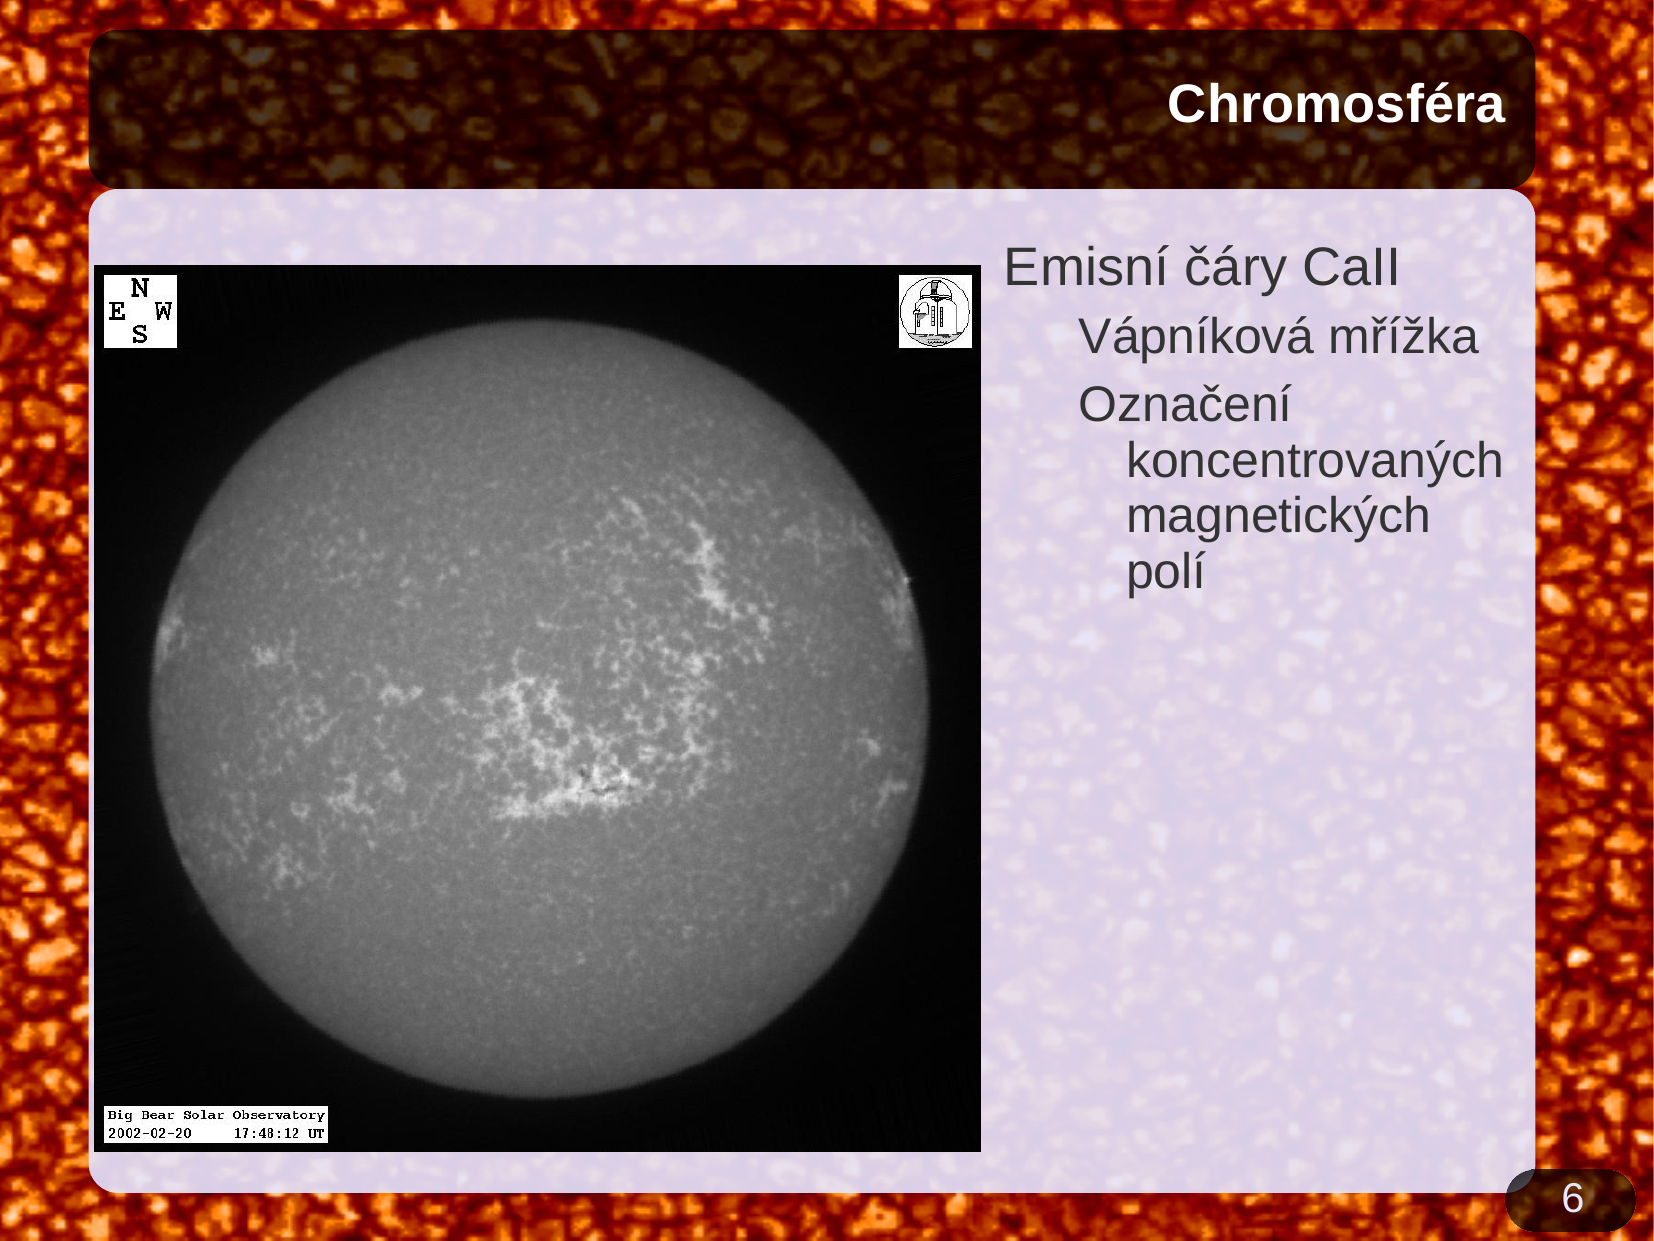

# Chromosféra
Emisní čáry CaII
Vápníková mřížka
Označení koncentrovaných magnetických polí